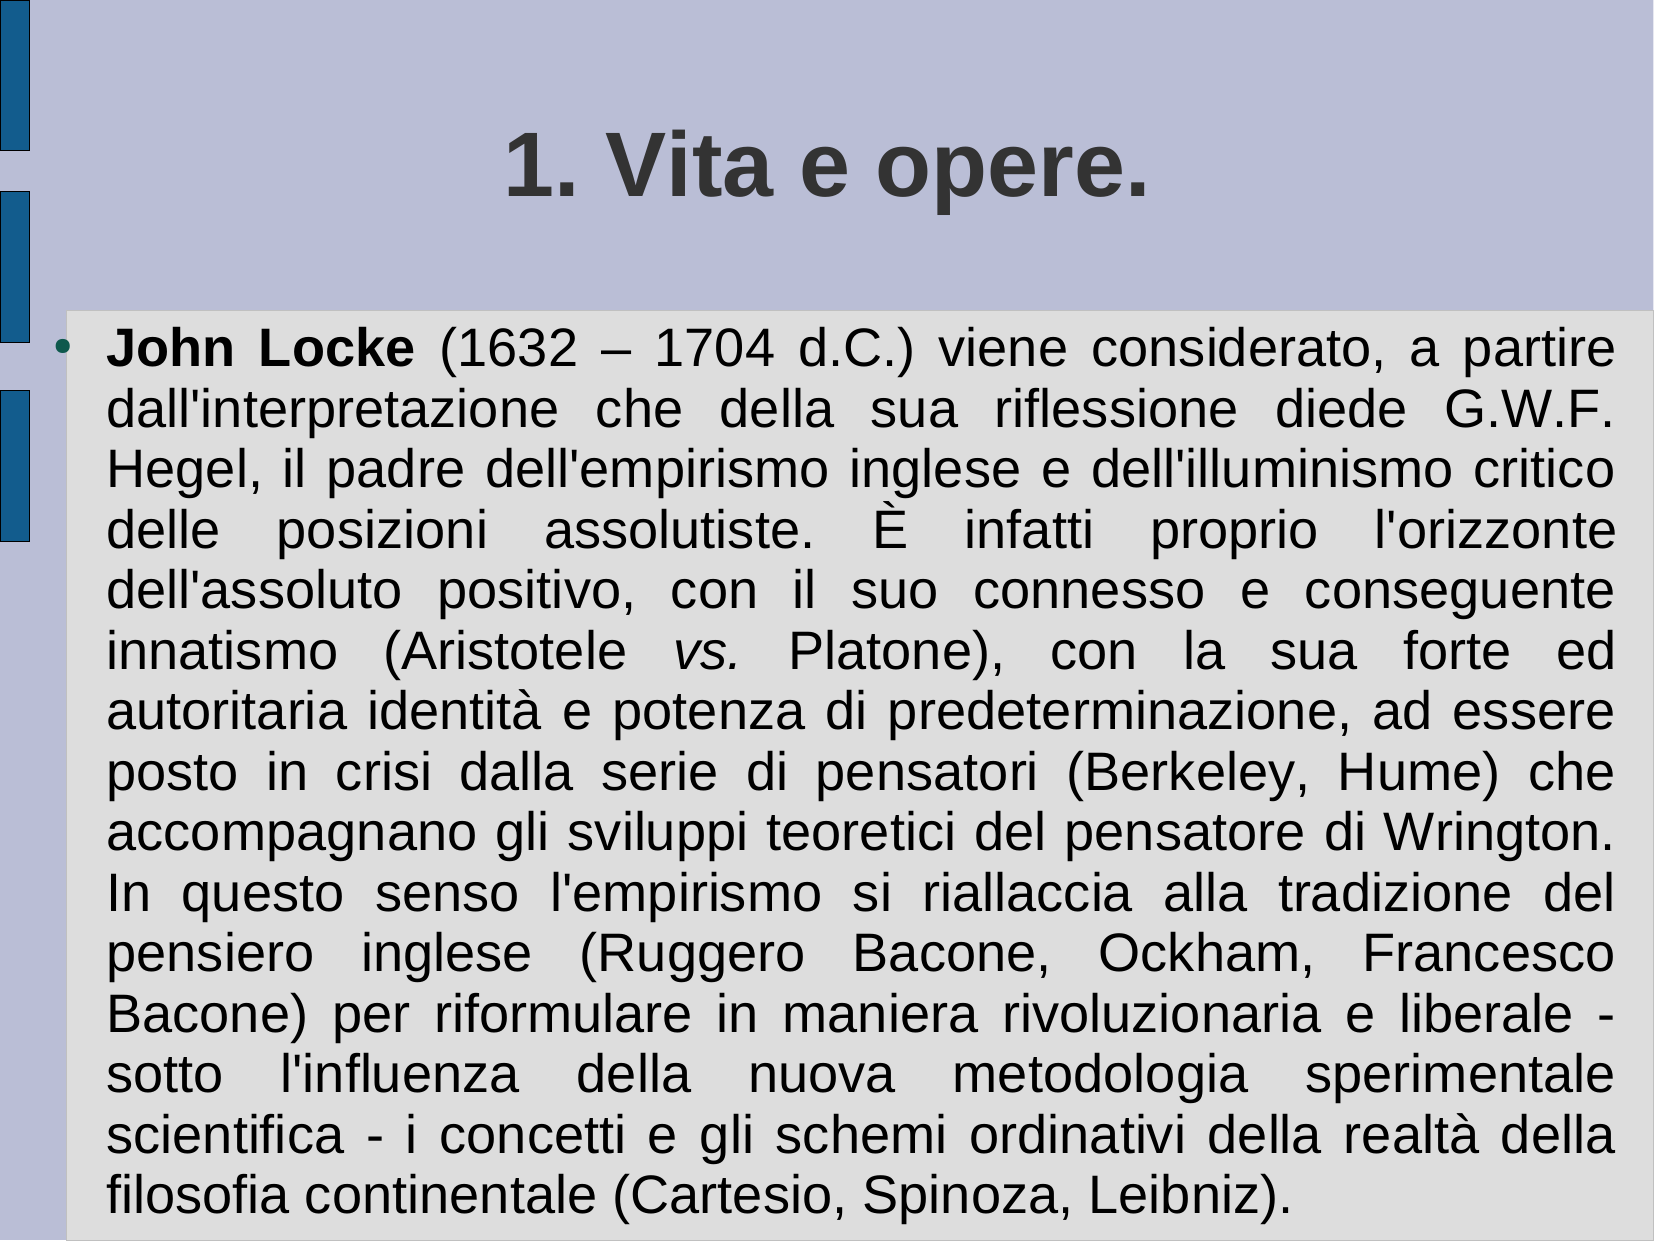

# 1. Vita e opere.
John Locke (1632 – 1704 d.C.) viene considerato, a partire dall'interpretazione che della sua riflessione diede G.W.F. Hegel, il padre dell'empirismo inglese e dell'illuminismo critico delle posizioni assolutiste. È infatti proprio l'orizzonte dell'assoluto positivo, con il suo connesso e conseguente innatismo (Aristotele vs. Platone), con la sua forte ed autoritaria identità e potenza di predeterminazione, ad essere posto in crisi dalla serie di pensatori (Berkeley, Hume) che accompagnano gli sviluppi teoretici del pensatore di Wrington. In questo senso l'empirismo si riallaccia alla tradizione del pensiero inglese (Ruggero Bacone, Ockham, Francesco Bacone) per riformulare in maniera rivoluzionaria e liberale - sotto l'influenza della nuova metodologia sperimentale scientifica - i concetti e gli schemi ordinativi della realtà della filosofia continentale (Cartesio, Spinoza, Leibniz).